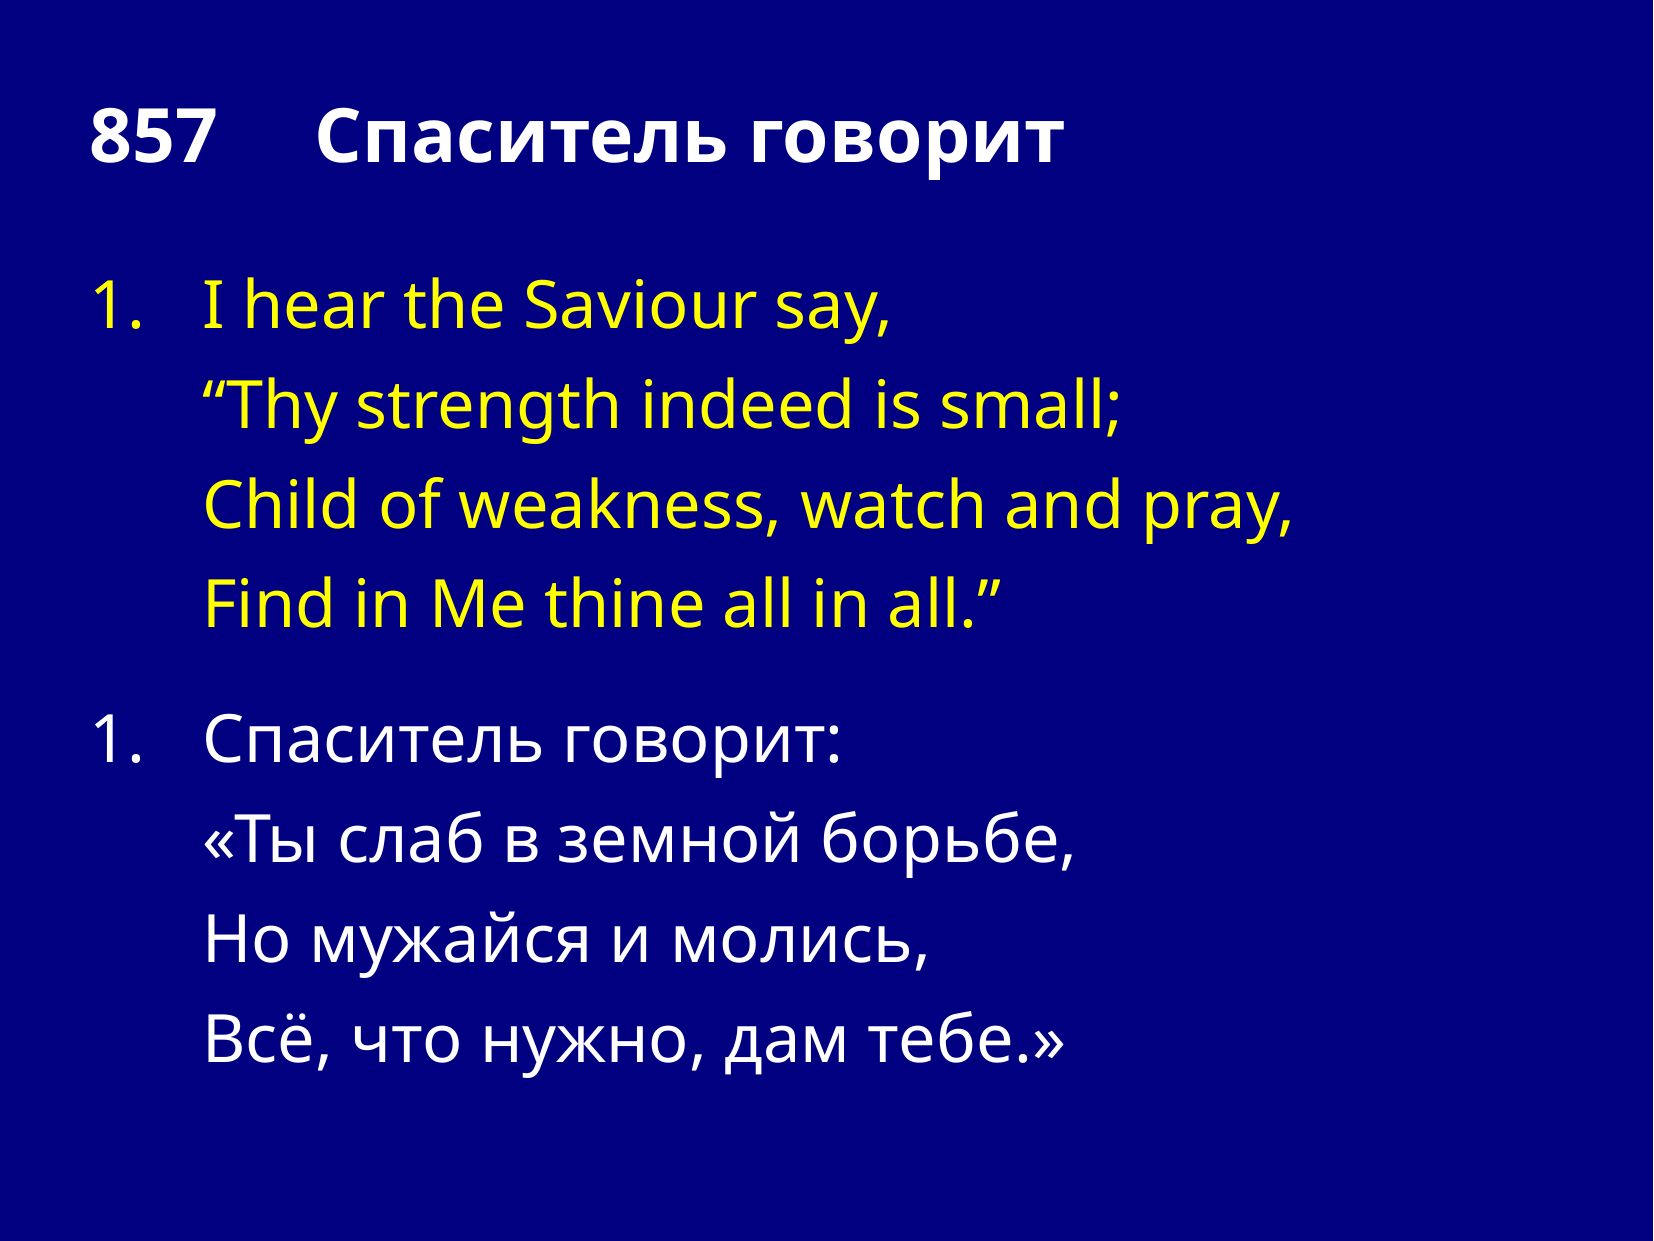

857	Спаситель говорит
1.	I hear the Saviour say,
	“Thy strength indeed is small;
	Child of weakness, watch and pray,
	Find in Me thine all in all.”
1.	Спаситель говорит:
	«Ты слаб в земной борьбе,
	Но мужайся и молись,
	Всё, что нужно, дам тебе.»